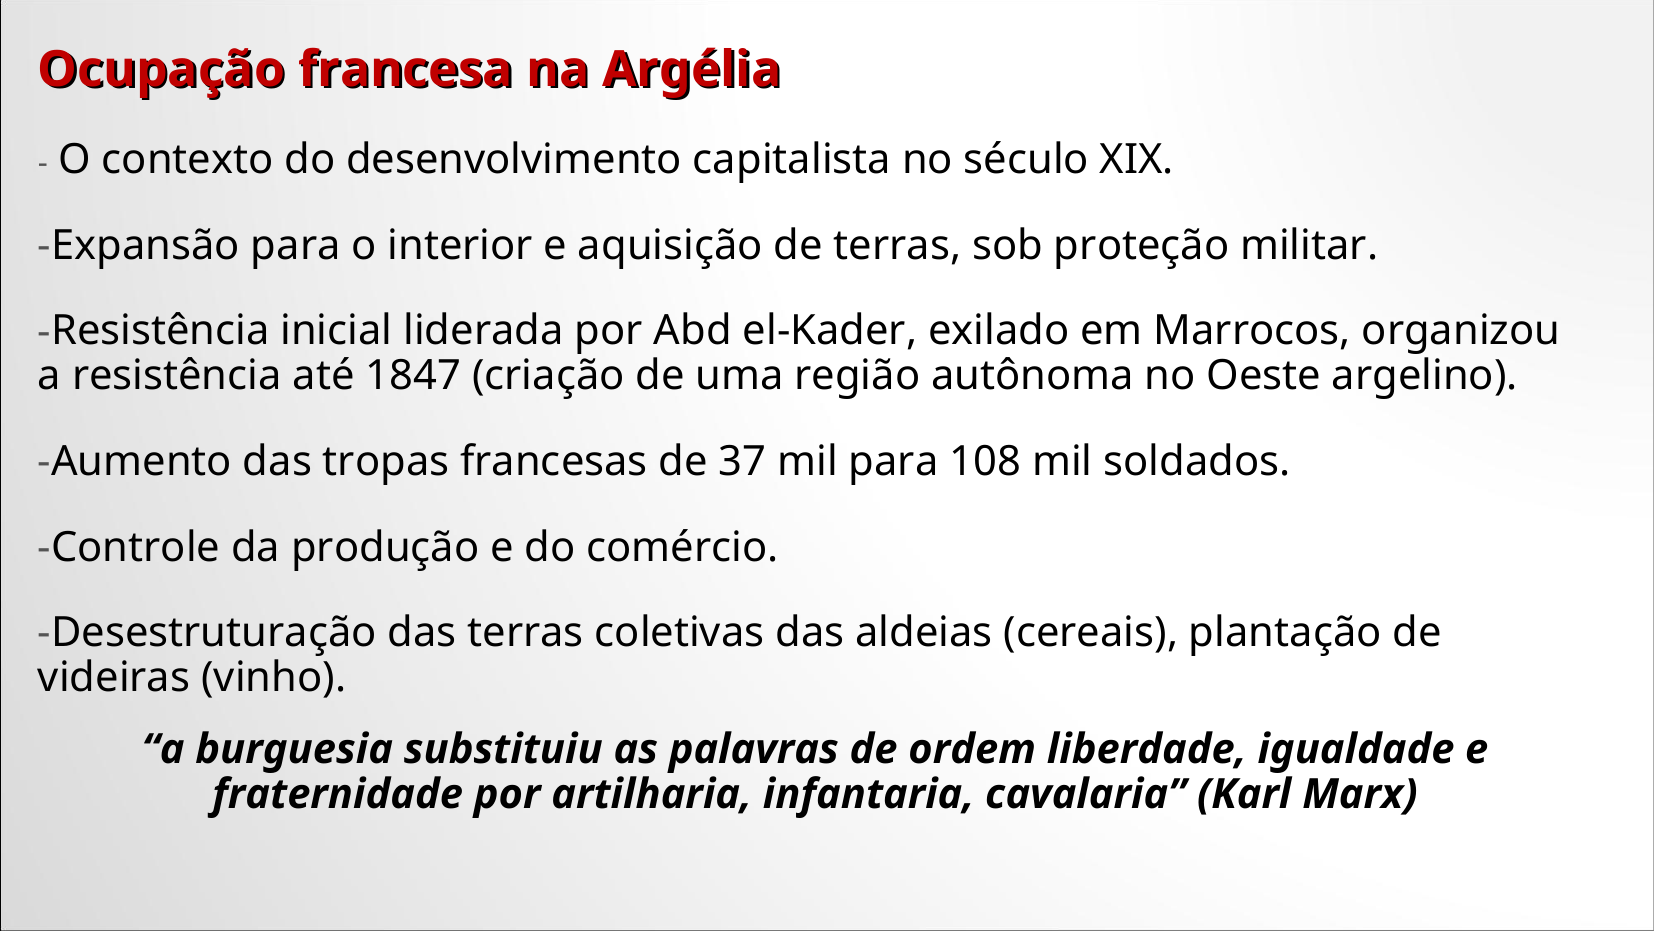

Ocupação francesa na Argélia
- O contexto do desenvolvimento capitalista no século XIX.
Expansão para o interior e aquisição de terras, sob proteção militar.
Resistência inicial liderada por Abd el-Kader, exilado em Marrocos, organizou a resistência até 1847 (criação de uma região autônoma no Oeste argelino).
Aumento das tropas francesas de 37 mil para 108 mil soldados.
Controle da produção e do comércio.
Desestruturação das terras coletivas das aldeias (cereais), plantação de videiras (vinho).
“a burguesia substituiu as palavras de ordem liberdade, igualdade e fraternidade por artilharia, infantaria, cavalaria” (Karl Marx)